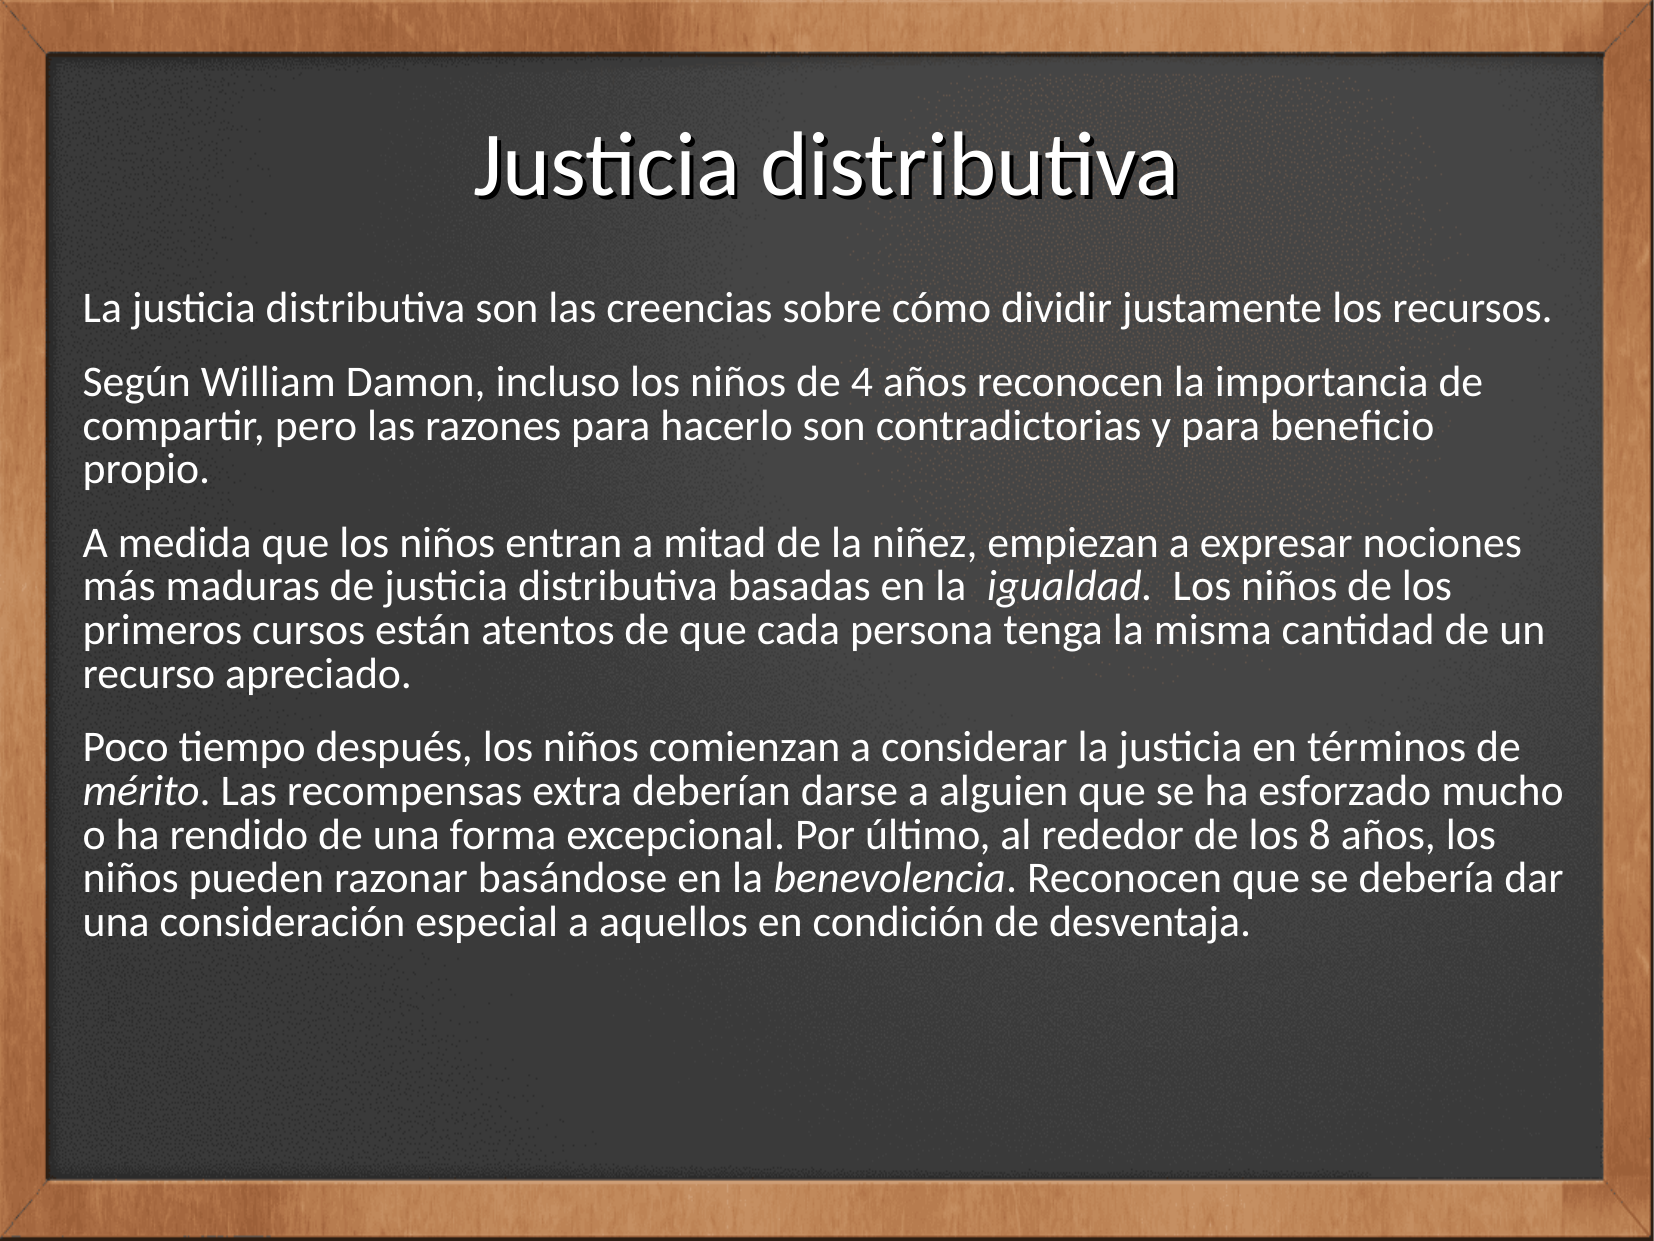

# Justicia distributiva
La justicia distributiva son las creencias sobre cómo dividir justamente los recursos.
Según William Damon, incluso los niños de 4 años reconocen la importancia de compartir, pero las razones para hacerlo son contradictorias y para beneficio propio.
A medida que los niños entran a mitad de la niñez, empiezan a expresar nociones más maduras de justicia distributiva basadas en la igualdad. Los niños de los primeros cursos están atentos de que cada persona tenga la misma cantidad de un recurso apreciado.
Poco tiempo después, los niños comienzan a considerar la justicia en términos de mérito. Las recompensas extra deberían darse a alguien que se ha esforzado mucho o ha rendido de una forma excepcional. Por último, al rededor de los 8 años, los niños pueden razonar basándose en la benevolencia. Reconocen que se debería dar una consideración especial a aquellos en condición de desventaja.